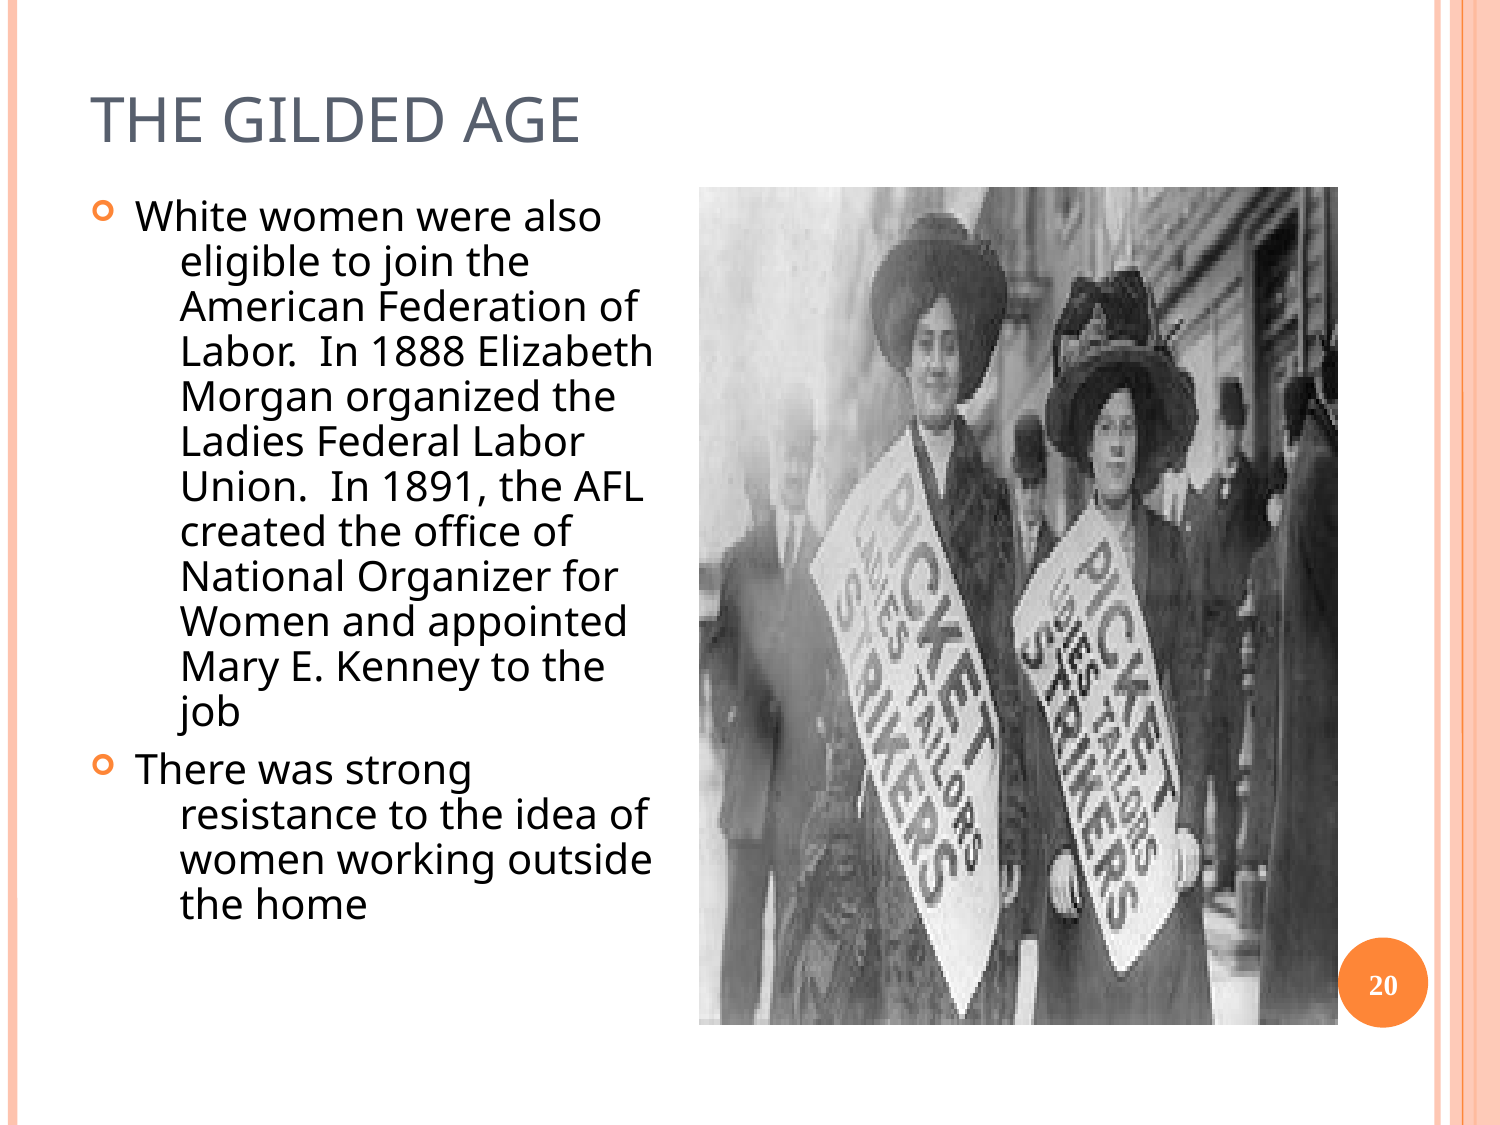

# The Gilded Age
White women were also eligible to join the American Federation of Labor. In 1888 Elizabeth Morgan organized the Ladies Federal Labor Union. In 1891, the AFL created the office of National Organizer for Women and appointed Mary E. Kenney to the job
There was strong resistance to the idea of women working outside the home